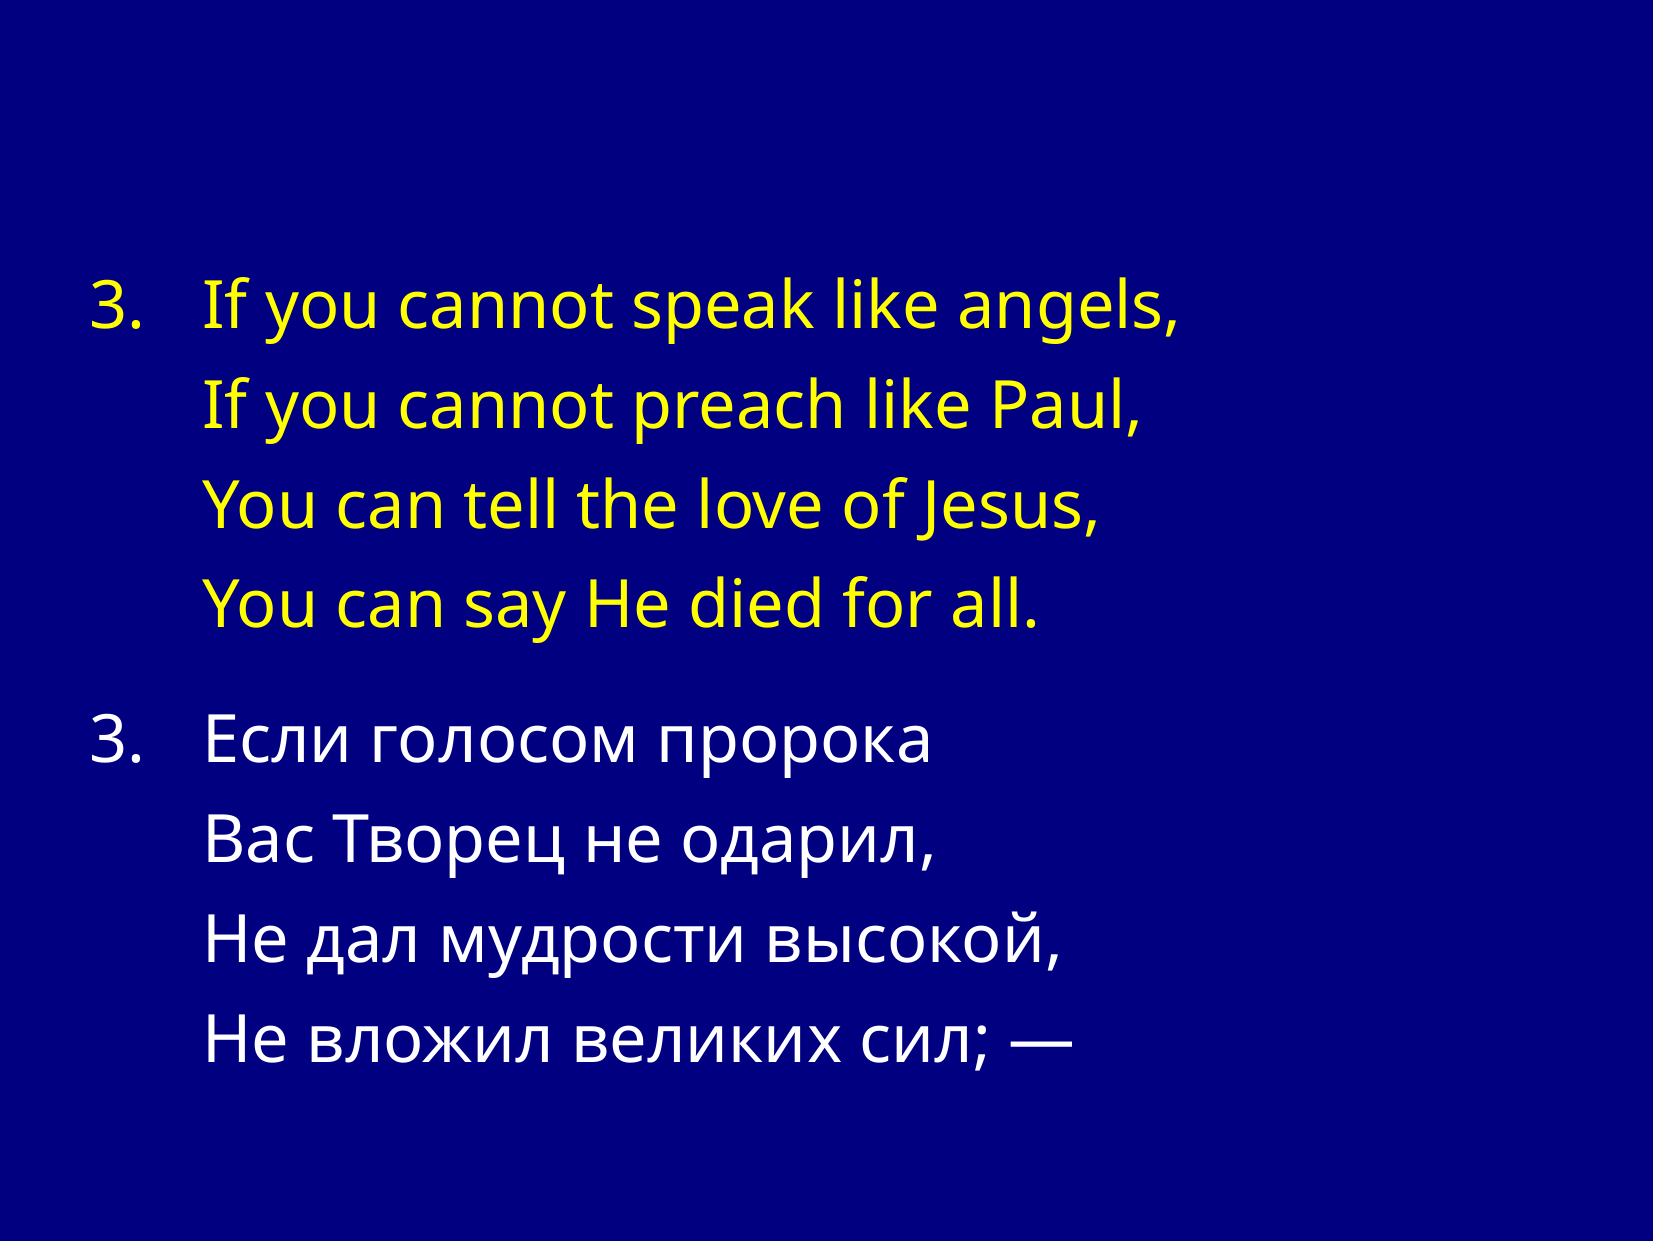

3.	If you cannot speak like angels,
	If you cannot preach like Paul,
	You can tell the love of Jesus,
	You can say He died for all.
3.	Если голосом пророка
	Вас Творец не одарил,
	Не дал мудрости высокой,
	Не вложил великих сил; —